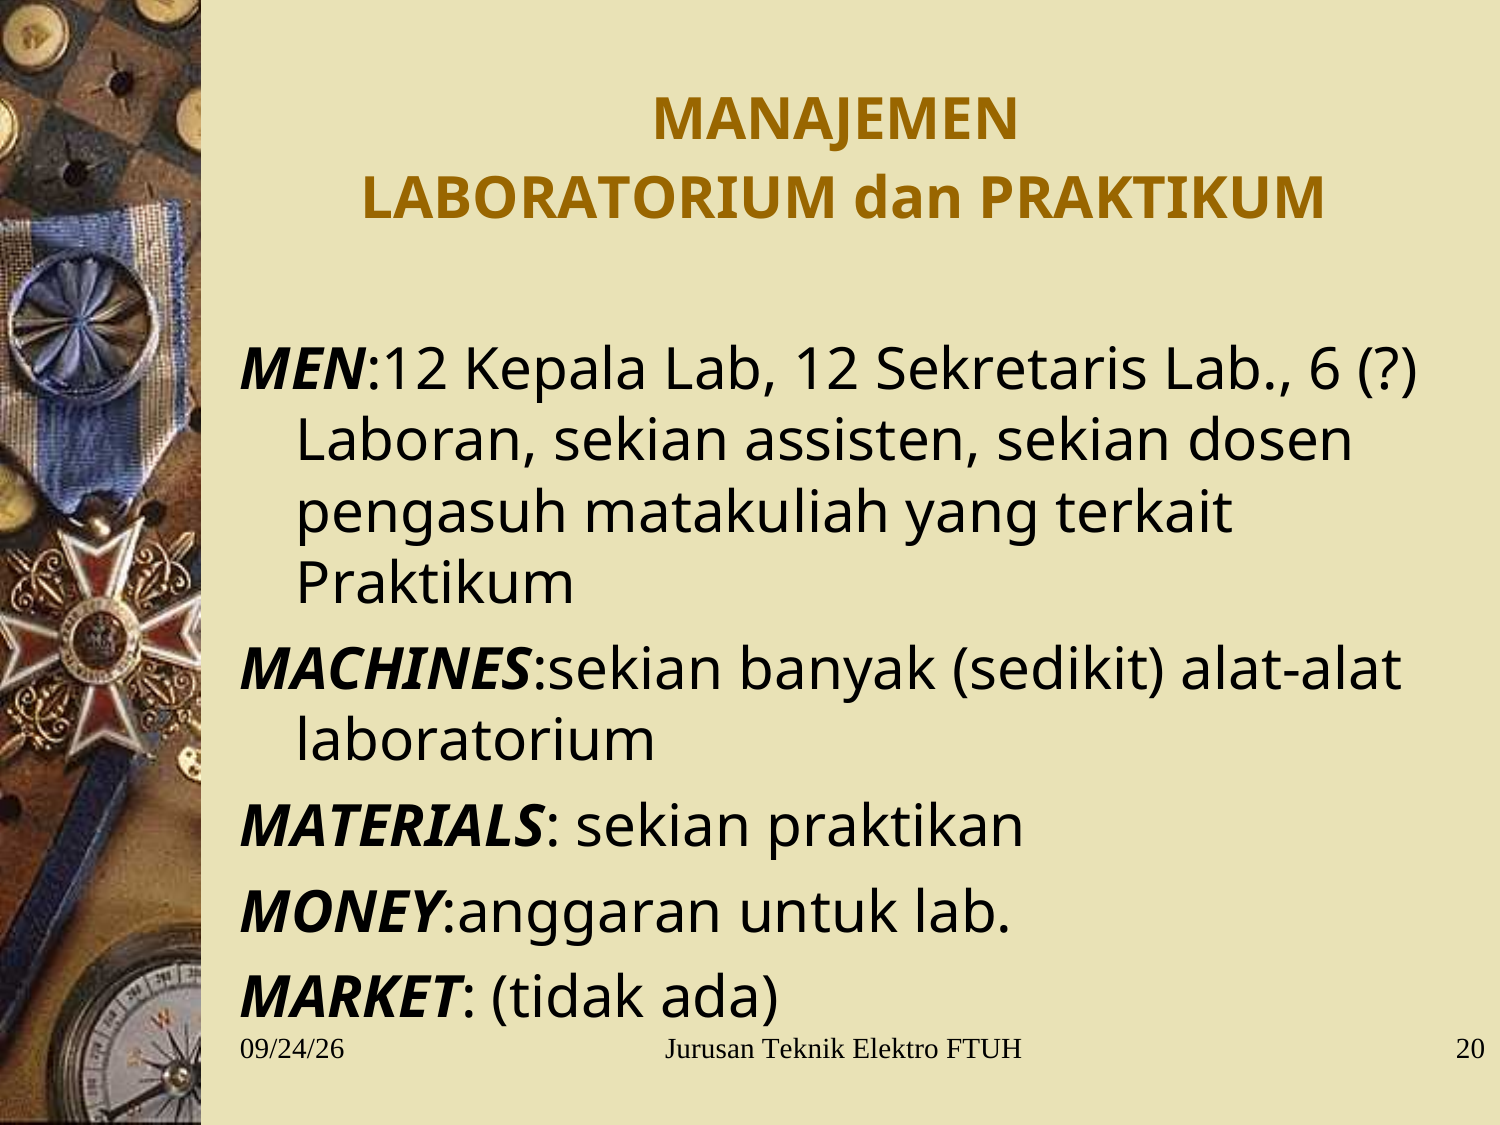

# MANAJEMEN LABORATORIUM dan PRAKTIKUM
MEN:12 Kepala Lab, 12 Sekretaris Lab., 6 (?) Laboran, sekian assisten, sekian dosen pengasuh matakuliah yang terkait Praktikum
MACHINES:sekian banyak (sedikit) alat-alat laboratorium
MATERIALS: sekian praktikan
MONEY:anggaran untuk lab.
MARKET: (tidak ada)
Jurusan Teknik Elektro FTUH
20